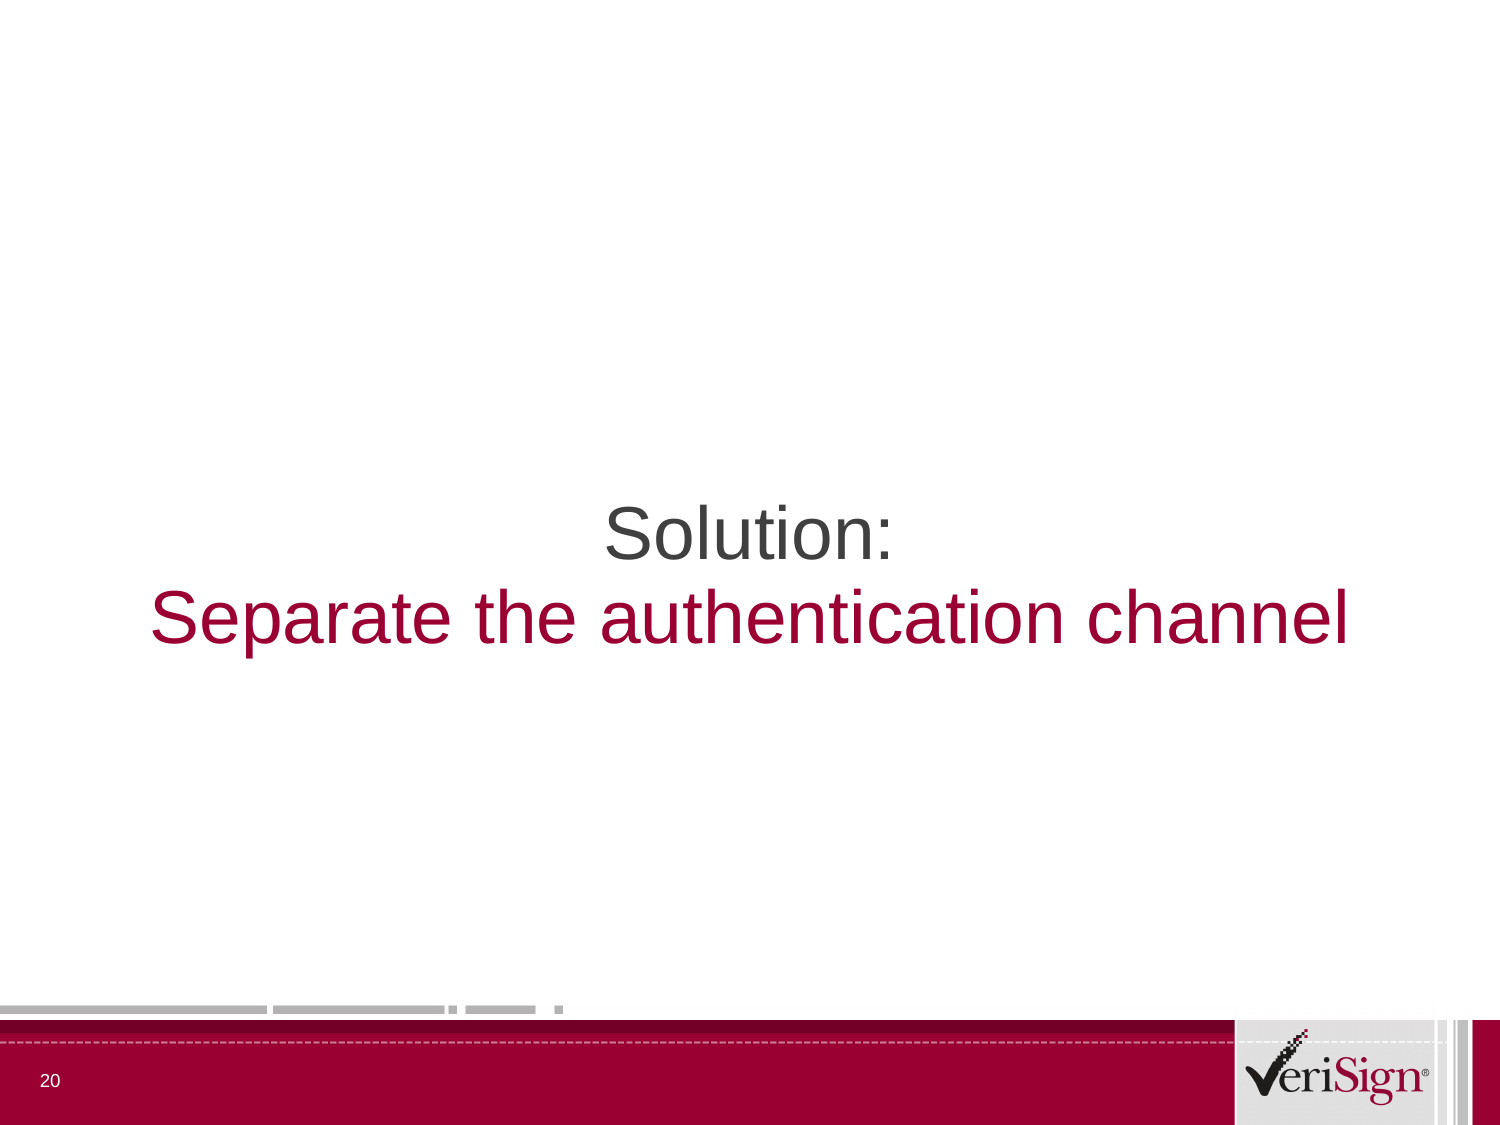

# Solution: Separate the authentication channel
20